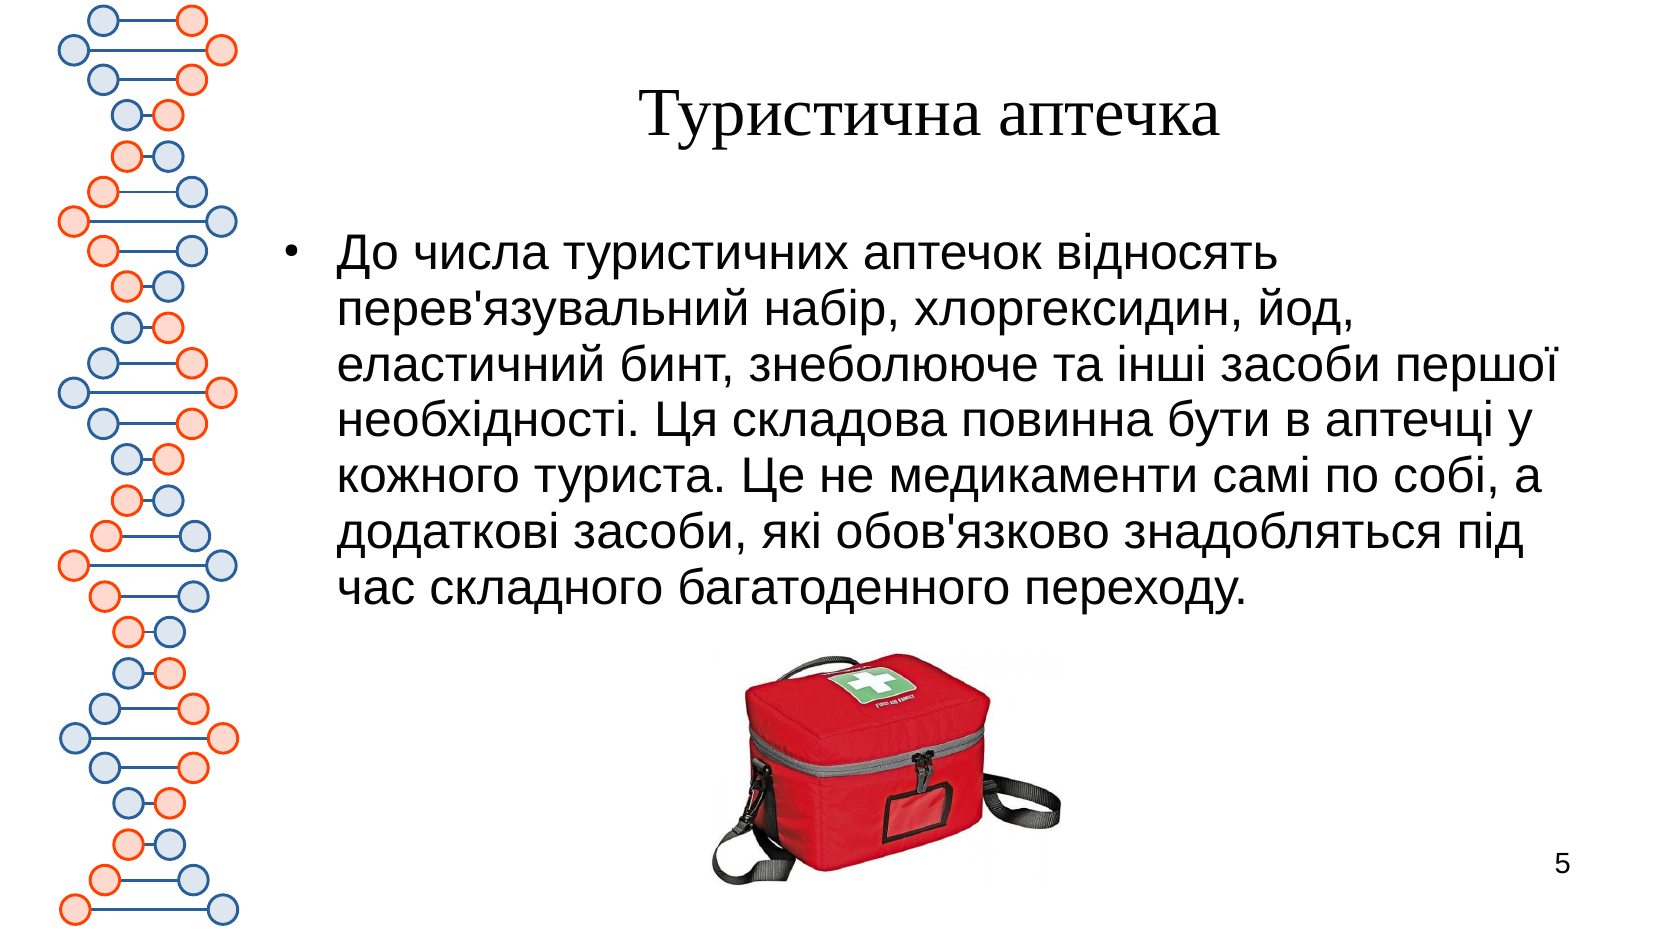

# Туристична аптечка
До числа туристичних аптечок відносять перев'язувальний набір, хлоргексидин, йод, еластичний бинт, знеболююче та інші засоби першої необхідності. Ця складова повинна бути в аптечці у кожного туриста. Це не медикаменти самі по собі, а додаткові засоби, які обов'язково знадобляться під час складного багатоденного переходу.
5